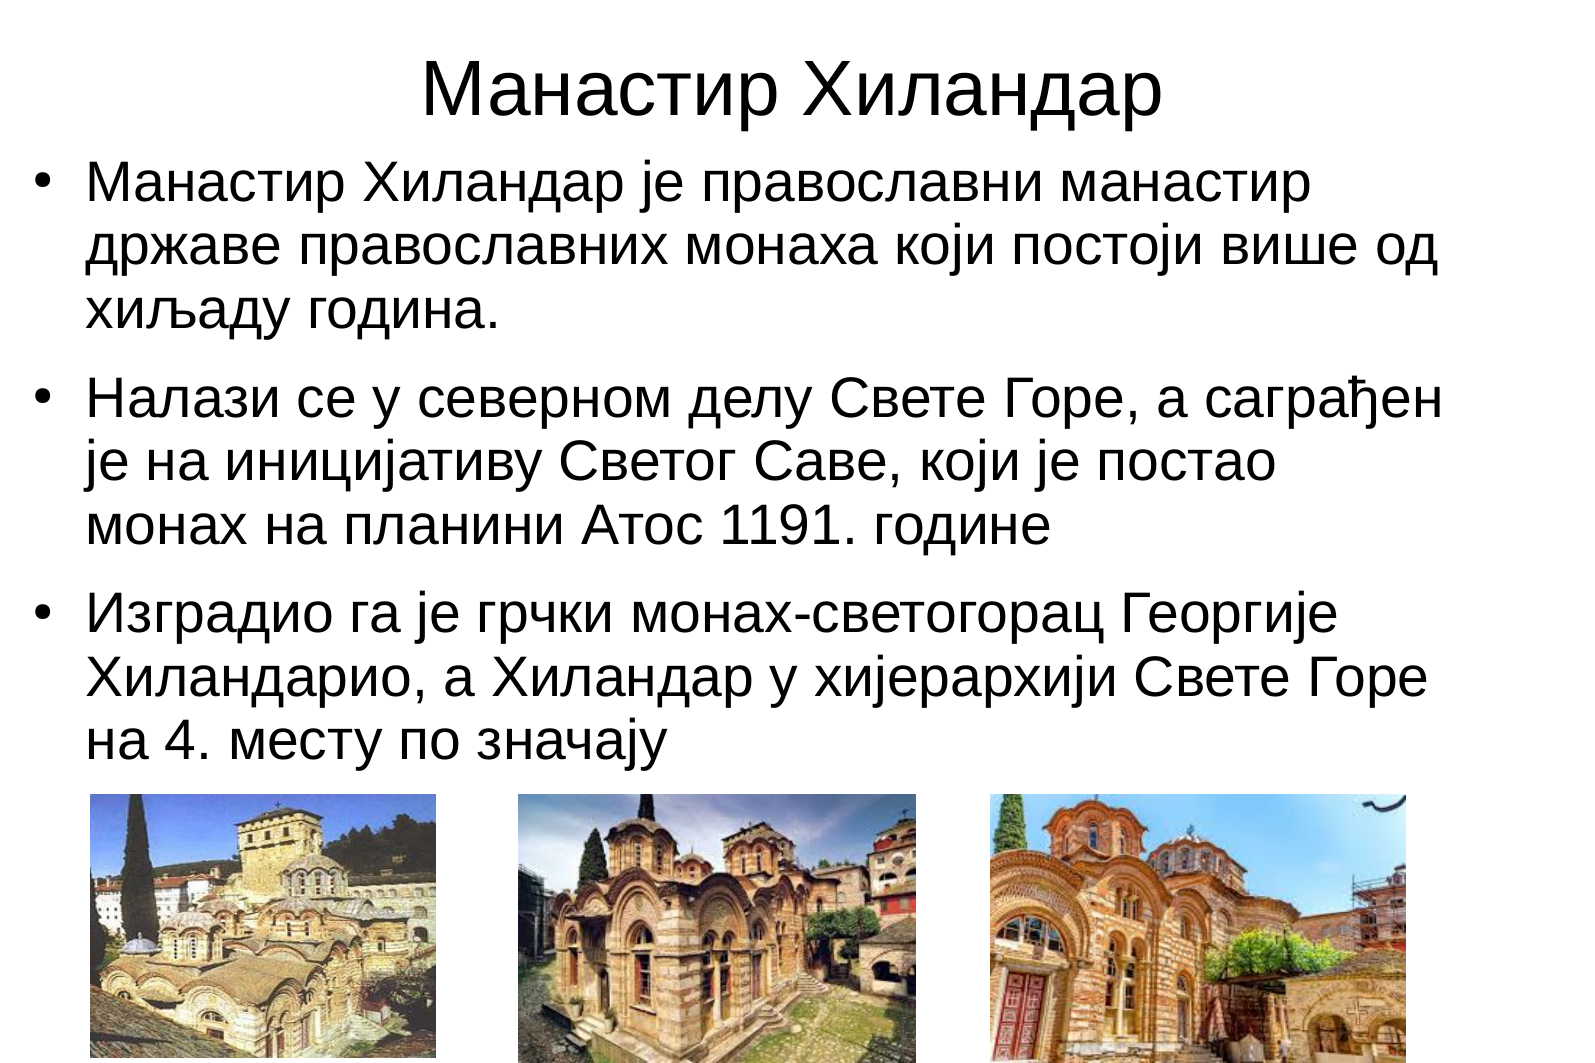

# Манастир Хиландар
Манастир Хиландар је православни манастир државе православних монаха који постоји више од хиљаду година.
Налази се у северном делу Свете Горе, а саграђен је на иницијативу Светог Саве, који је постао монах на планини Атос 1191. године
Изградио га је грчки монах-светогорац Георгије Хиландарио, а Хиландар у хијерархији Свете Горе на 4. месту по значају